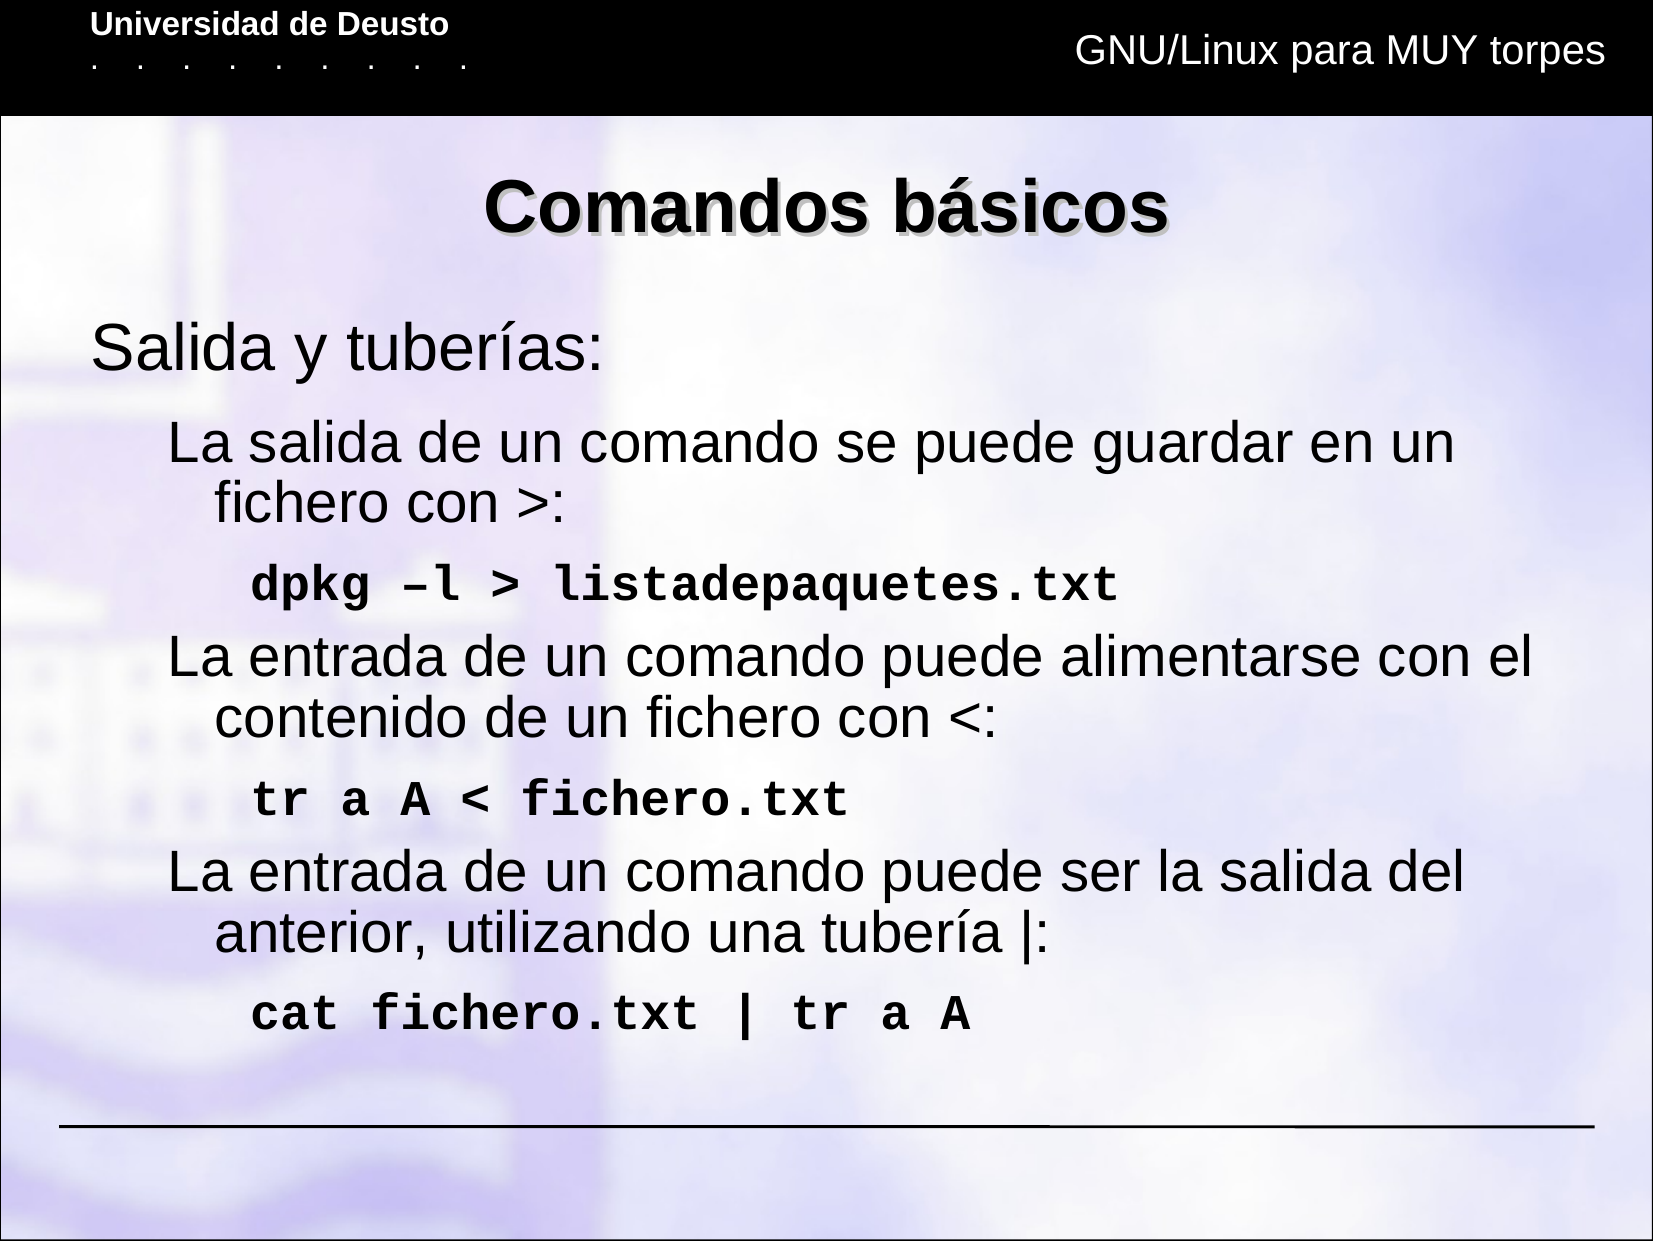

# Comandos básicos
Salida y tuberías:
La salida de un comando se puede guardar en un fichero con >:
dpkg –l > listadepaquetes.txt
La entrada de un comando puede alimentarse con el contenido de un fichero con <:
tr a A < fichero.txt
La entrada de un comando puede ser la salida del anterior, utilizando una tubería |:
cat fichero.txt | tr a A